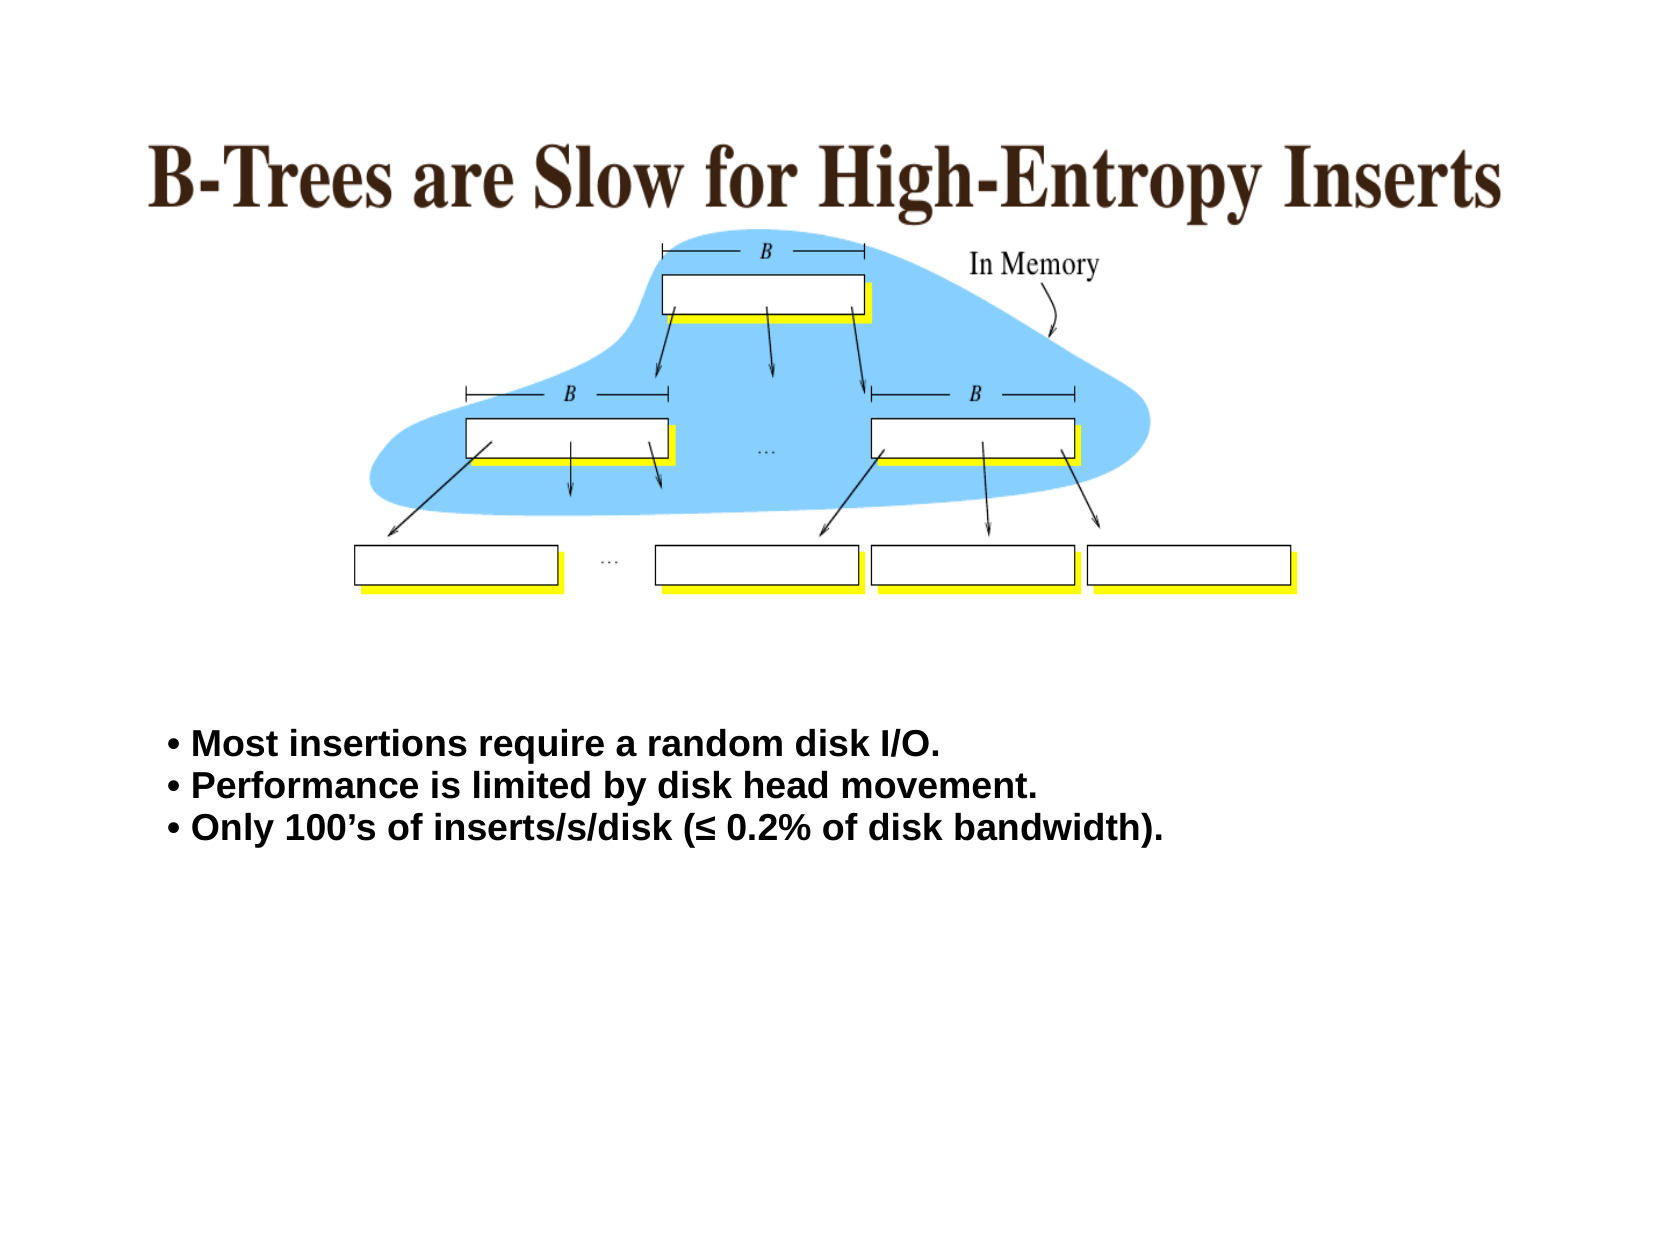

• Most insertions require a random disk I/O.
• Performance is limited by disk head movement.
• Only 100’s of inserts/s/disk (≤ 0.2% of disk bandwidth).